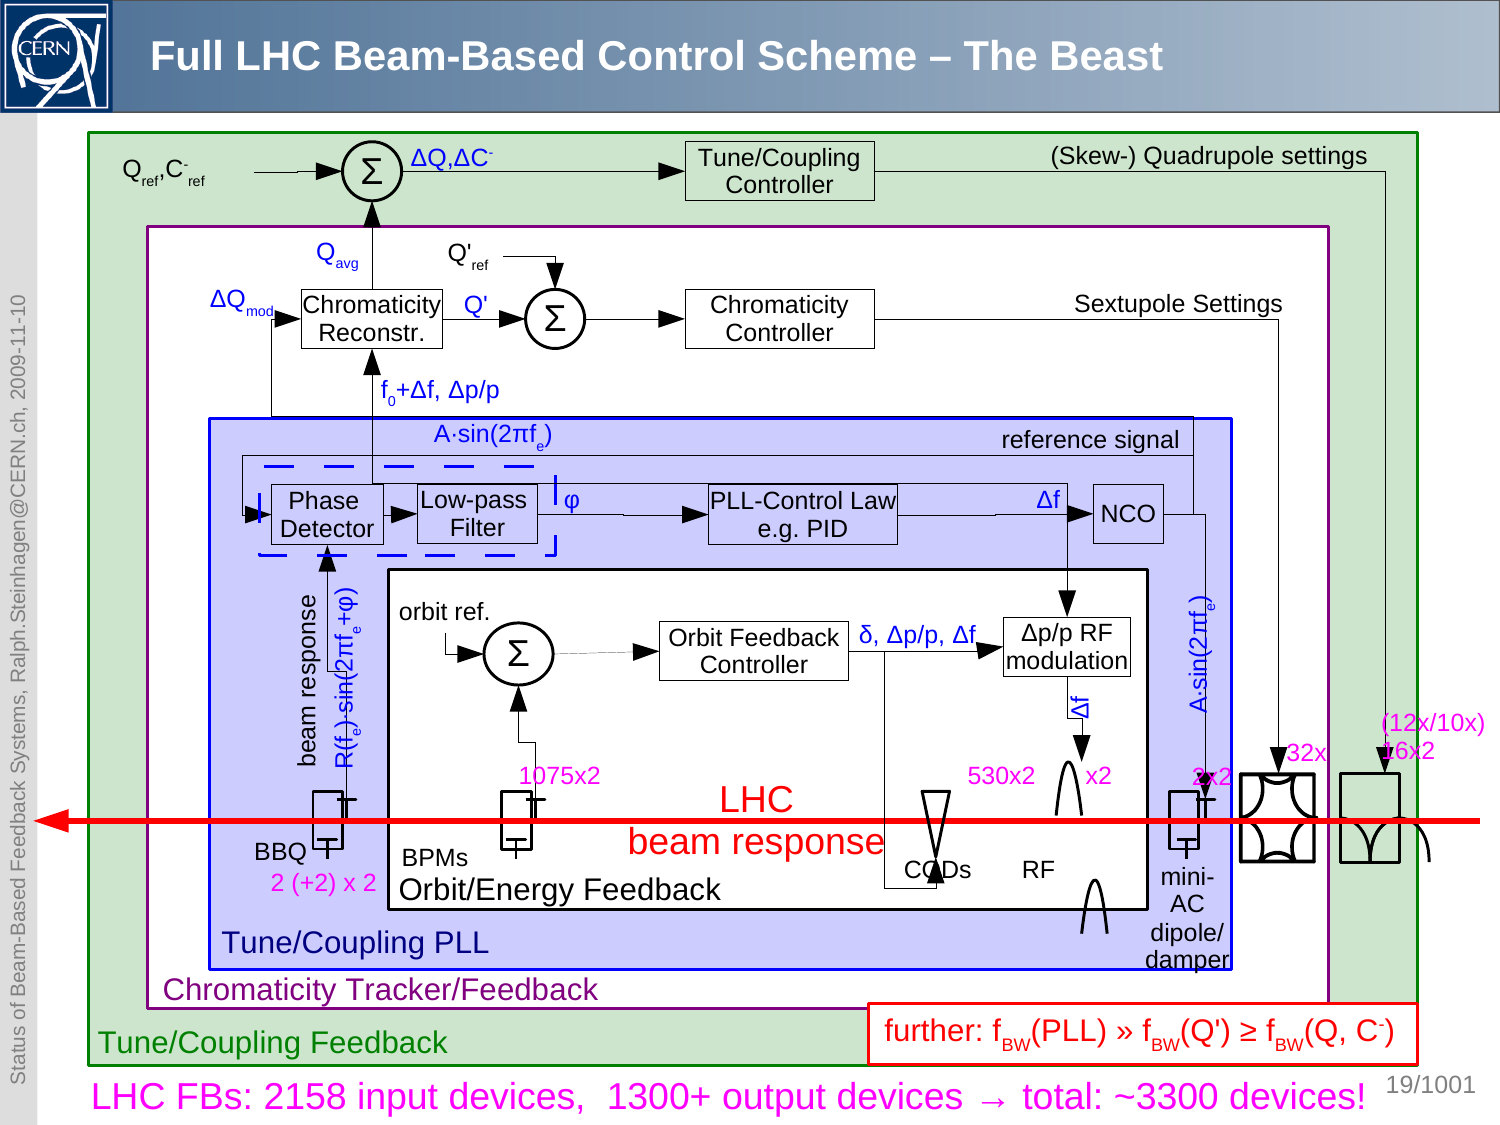

# Full LHC Beam-Based Control Scheme – The Beast
(Skew-) Quadrupole settings
ΔQ,ΔC-
Σ
Tune/Coupling
Controller
Qref,C-ref
Qavg
Q'ref
ΔQmod
Sextupole Settings
Q'
Chromaticity
Reconstr.
Σ
Chromaticity
Controller
f0+Δf, Δp/p
A∙sin(2πfe)
reference signal
φ
Δf
Phase
Detector
Low-pass
Filter
PLL-Control Law
e.g. PID
NCO
orbit ref.
δ, Δp/p, Δf
Δp/p RF
modulation
Orbit Feedback
Controller
Σ
A∙sin(2πfe)
R(fe)∙sin(2πfe+φ)
beam response
Δf
(12x/10x)
16x2
32x
1075x2
530x2
x2
2x2
LHC
beam response
BBQ
BPMs
CODs
RF
mini-
AC
dipole/
damper
2 (+2) x 2
Orbit/Energy Feedback
Tune/Coupling PLL
Chromaticity Tracker/Feedback
further: fBW(PLL) » fBW(Q') ≥ fBW(Q, C-)
Tune/Coupling Feedback
LHC FBs: 2158 input devices, 1300+ output devices → total: ~3300 devices!